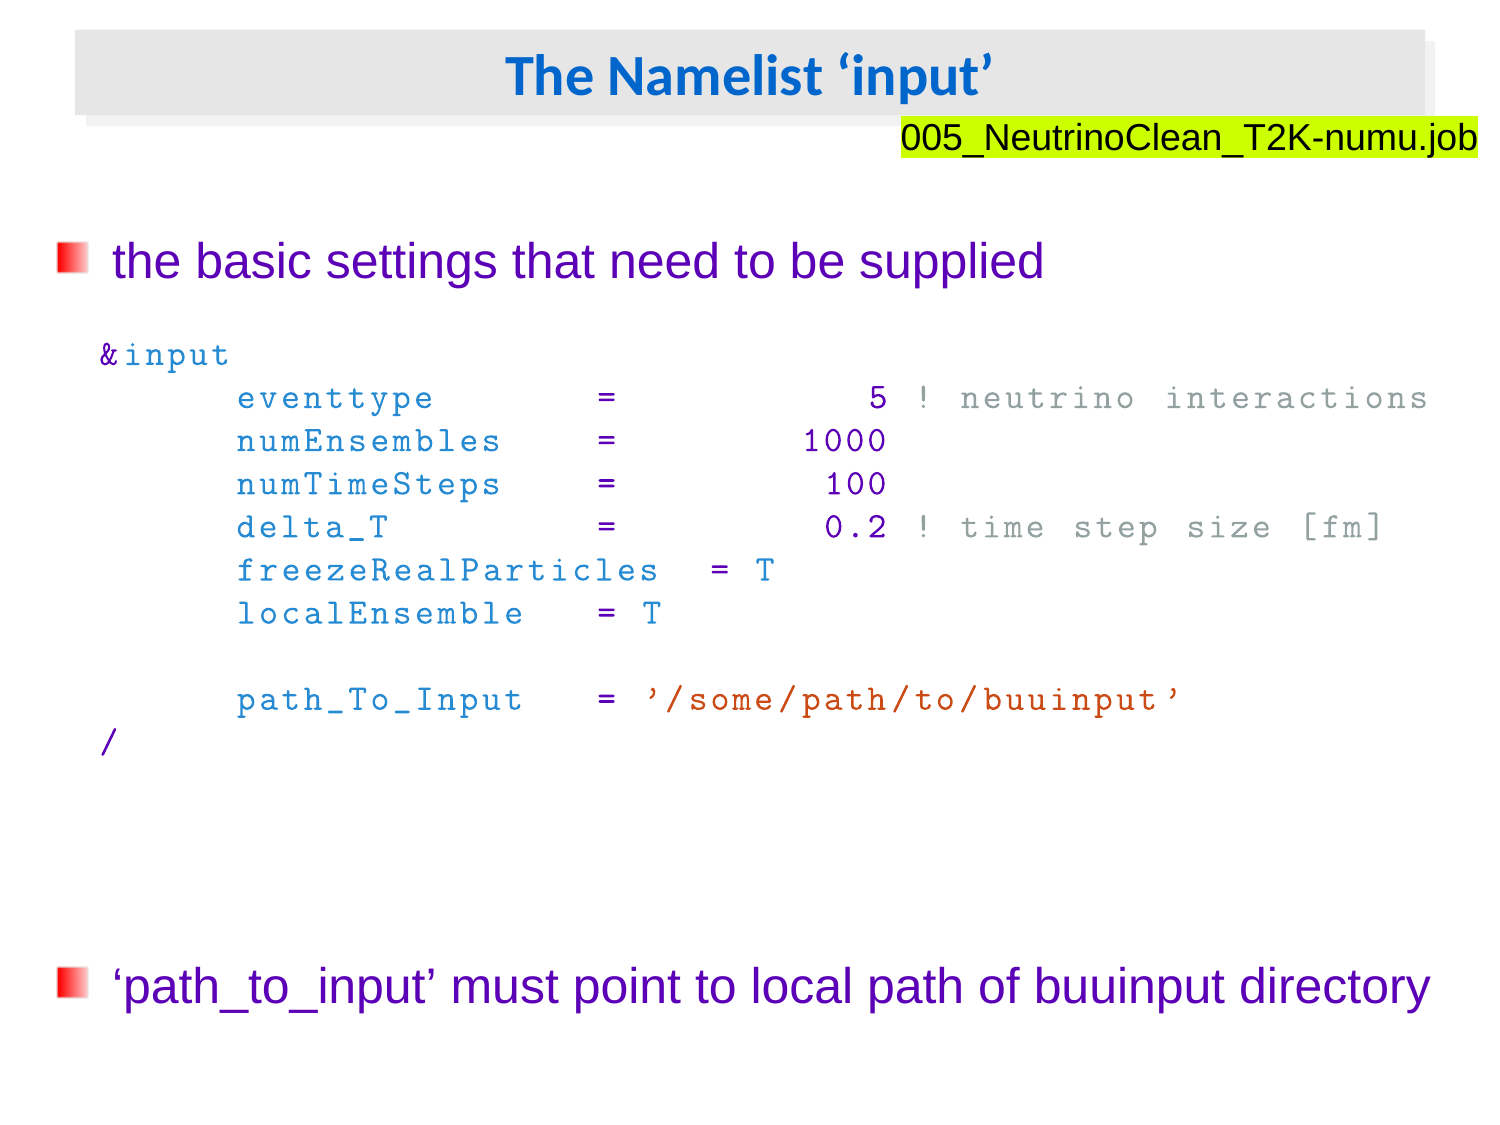

# The Namelist ‘input’
005_NeutrinoClean_T2K-numu.job
the basic settings that need to be supplied
‘path_to_input’ must point to local path of buuinput directory